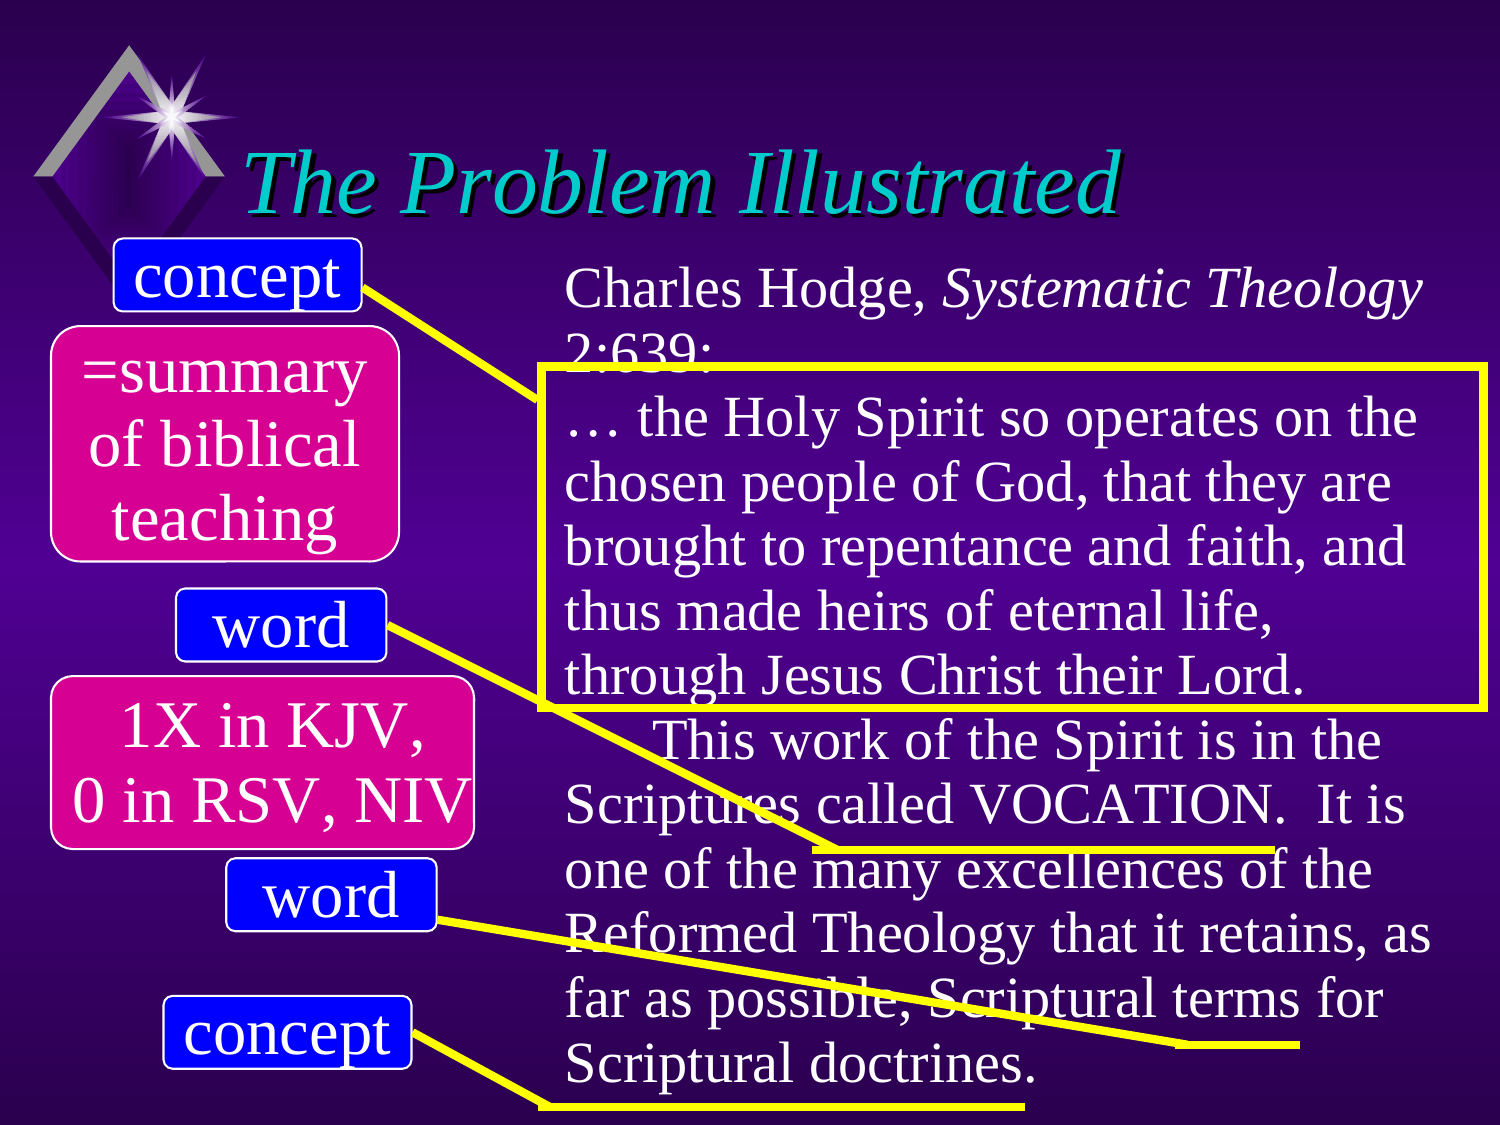

# The Problem Illustrated
concept
Charles Hodge, Systematic Theology 2:639:
… the Holy Spirit so operates on the chosen people of God, that they are brought to repentance and faith, and thus made heirs of eternal life, through Jesus Christ their Lord.
 This work of the Spirit is in the Scriptures called VOCATION. It is one of the many excellences of the Reformed Theology that it retains, as far as possible, Scriptural terms for Scriptural doctrines.
=summary
of biblical
teaching
word
1X in KJV,
0 in RSV, NIV
word
concept